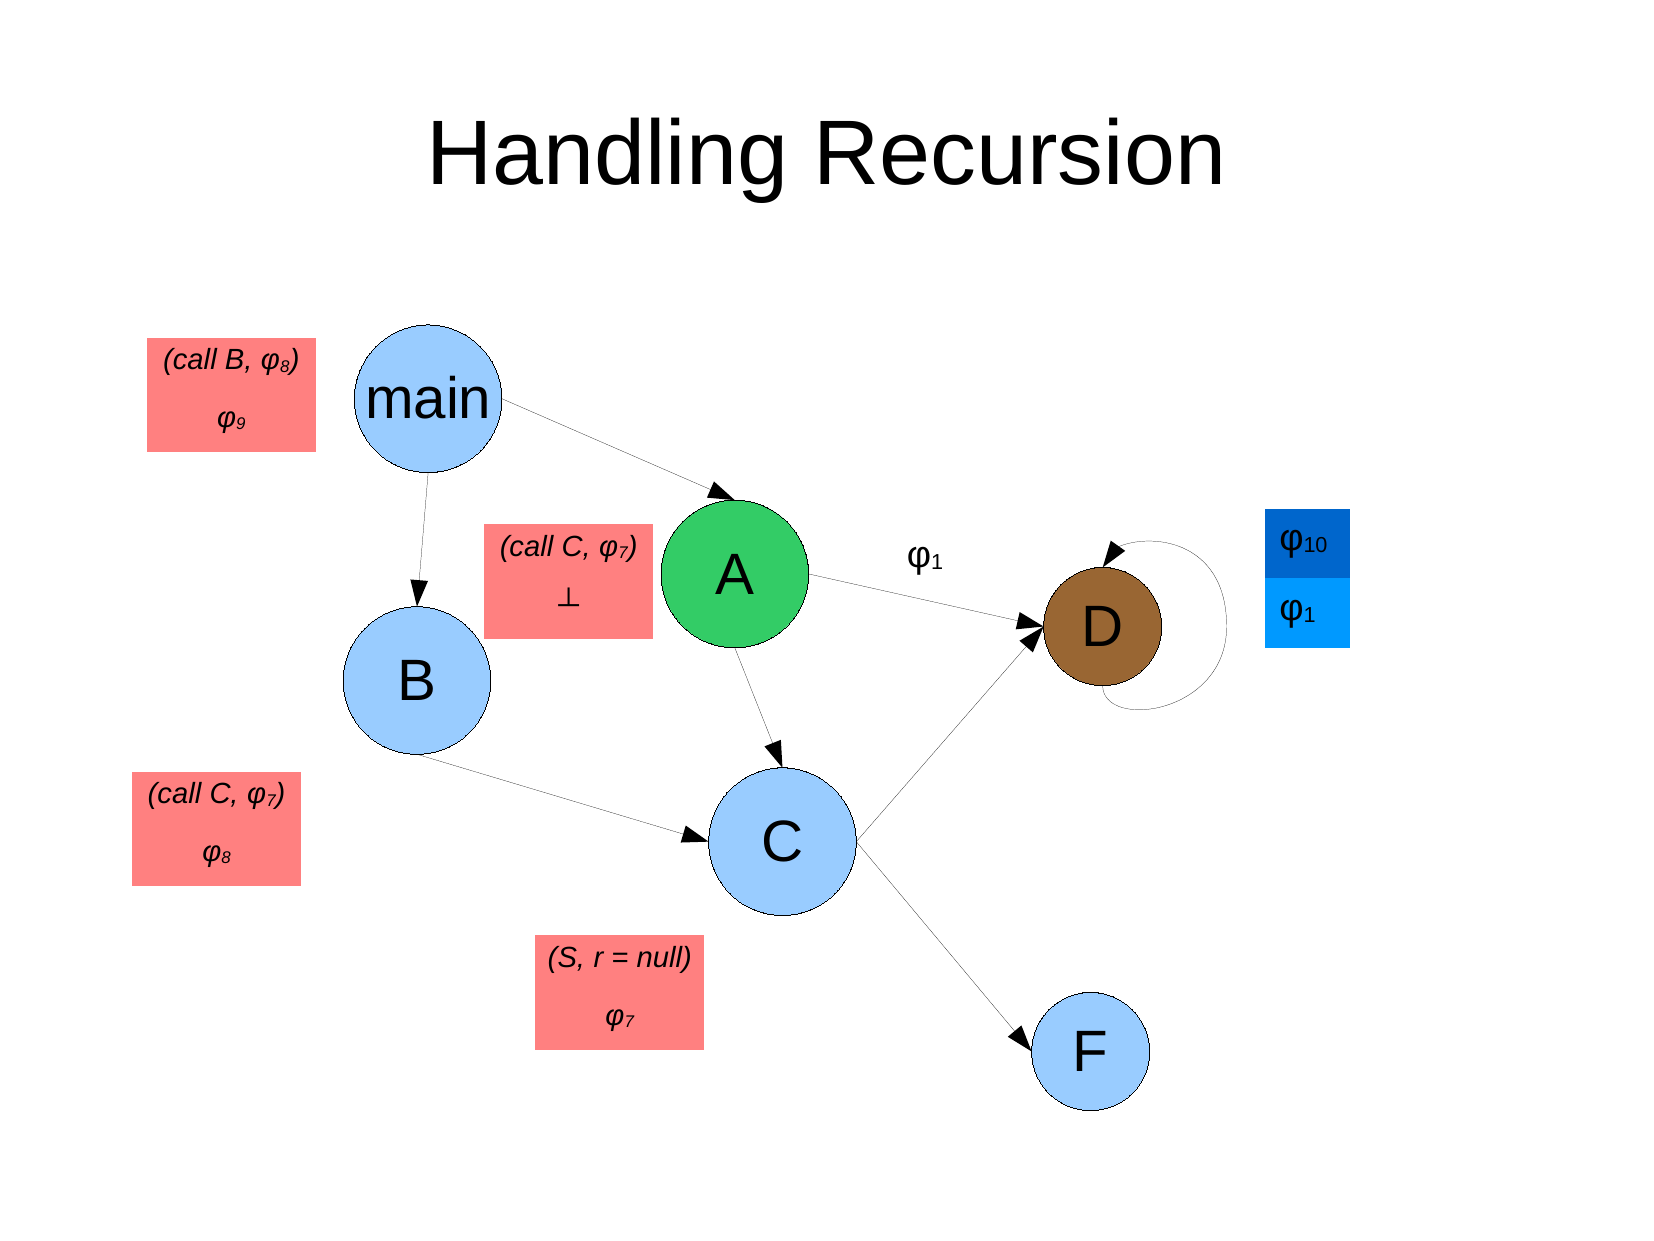

# Handling Recursion
main
| (call B, φ8) |
| --- |
| φ9 |
A
| φ10 |
| --- |
| φ1 |
| (call C, φ7) |
| --- |
| ┴ |
φ1
D
B
C
| (call C, φ7) |
| --- |
| φ8 |
| (S, r = null) |
| --- |
| φ7 |
| (S, r = null) |
| --- |
| ┴ |
F